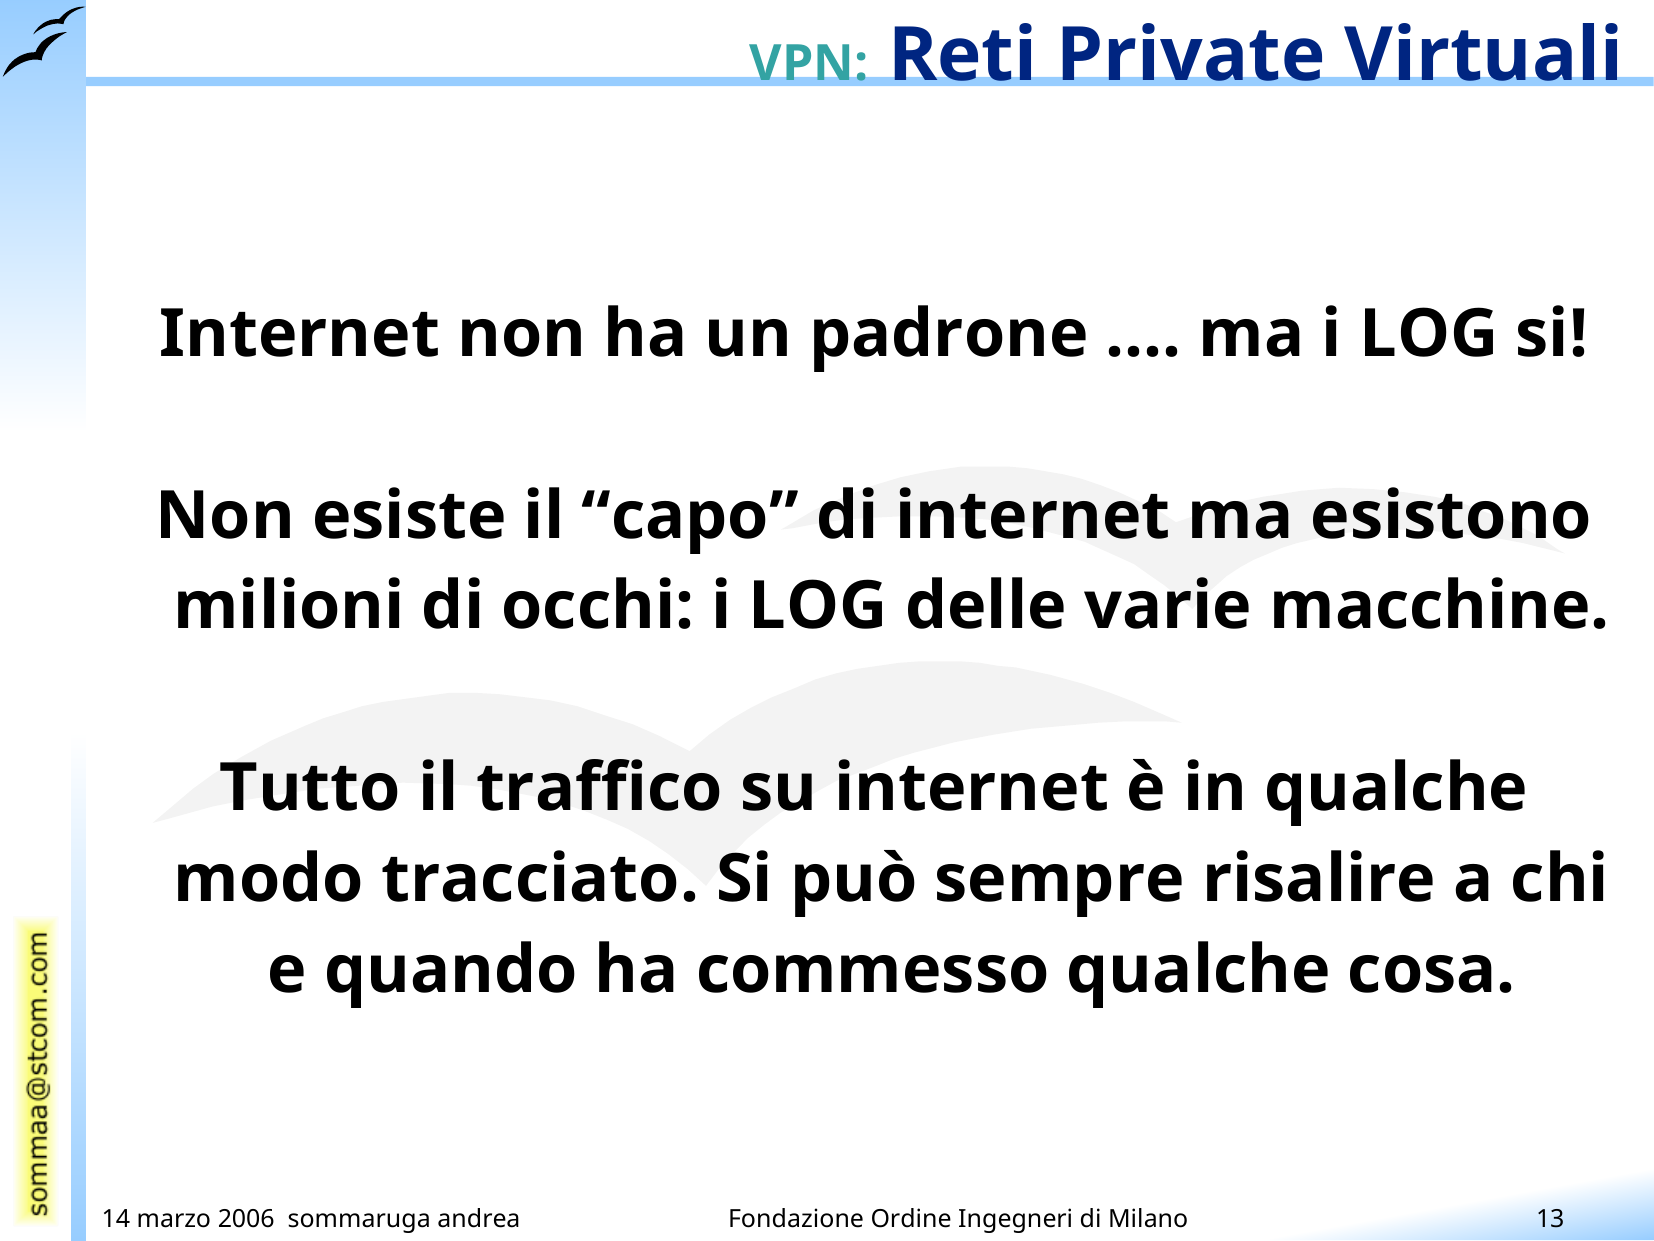

# VPN: Reti Private Virtuali
Internet non ha un padrone .... ma i LOG si!
Non esiste il “capo” di internet ma esistono milioni di occhi: i LOG delle varie macchine.
Tutto il traffico su internet è in qualche modo tracciato. Si può sempre risalire a chi e quando ha commesso qualche cosa.